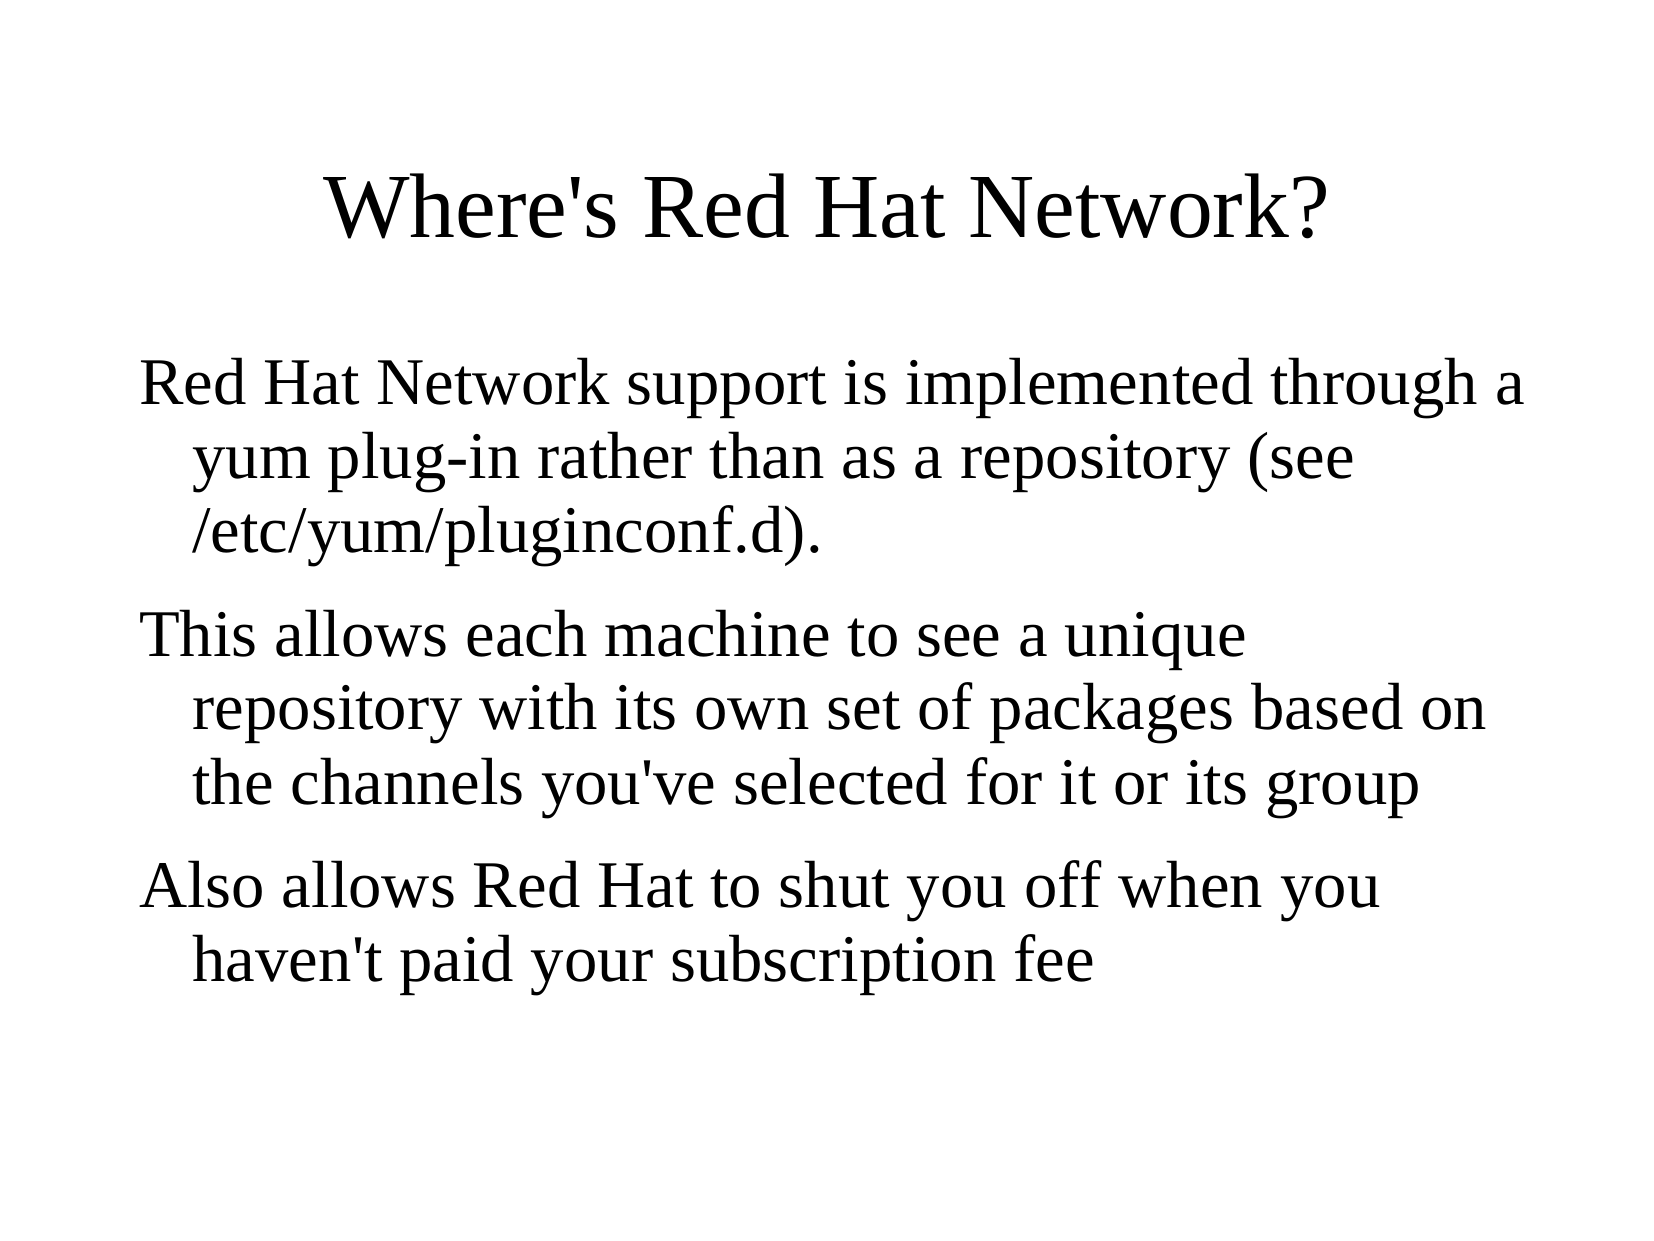

# Where's Red Hat Network?
Red Hat Network support is implemented through a yum plug-in rather than as a repository (see /etc/yum/pluginconf.d).
This allows each machine to see a unique repository with its own set of packages based on the channels you've selected for it or its group
Also allows Red Hat to shut you off when you haven't paid your subscription fee